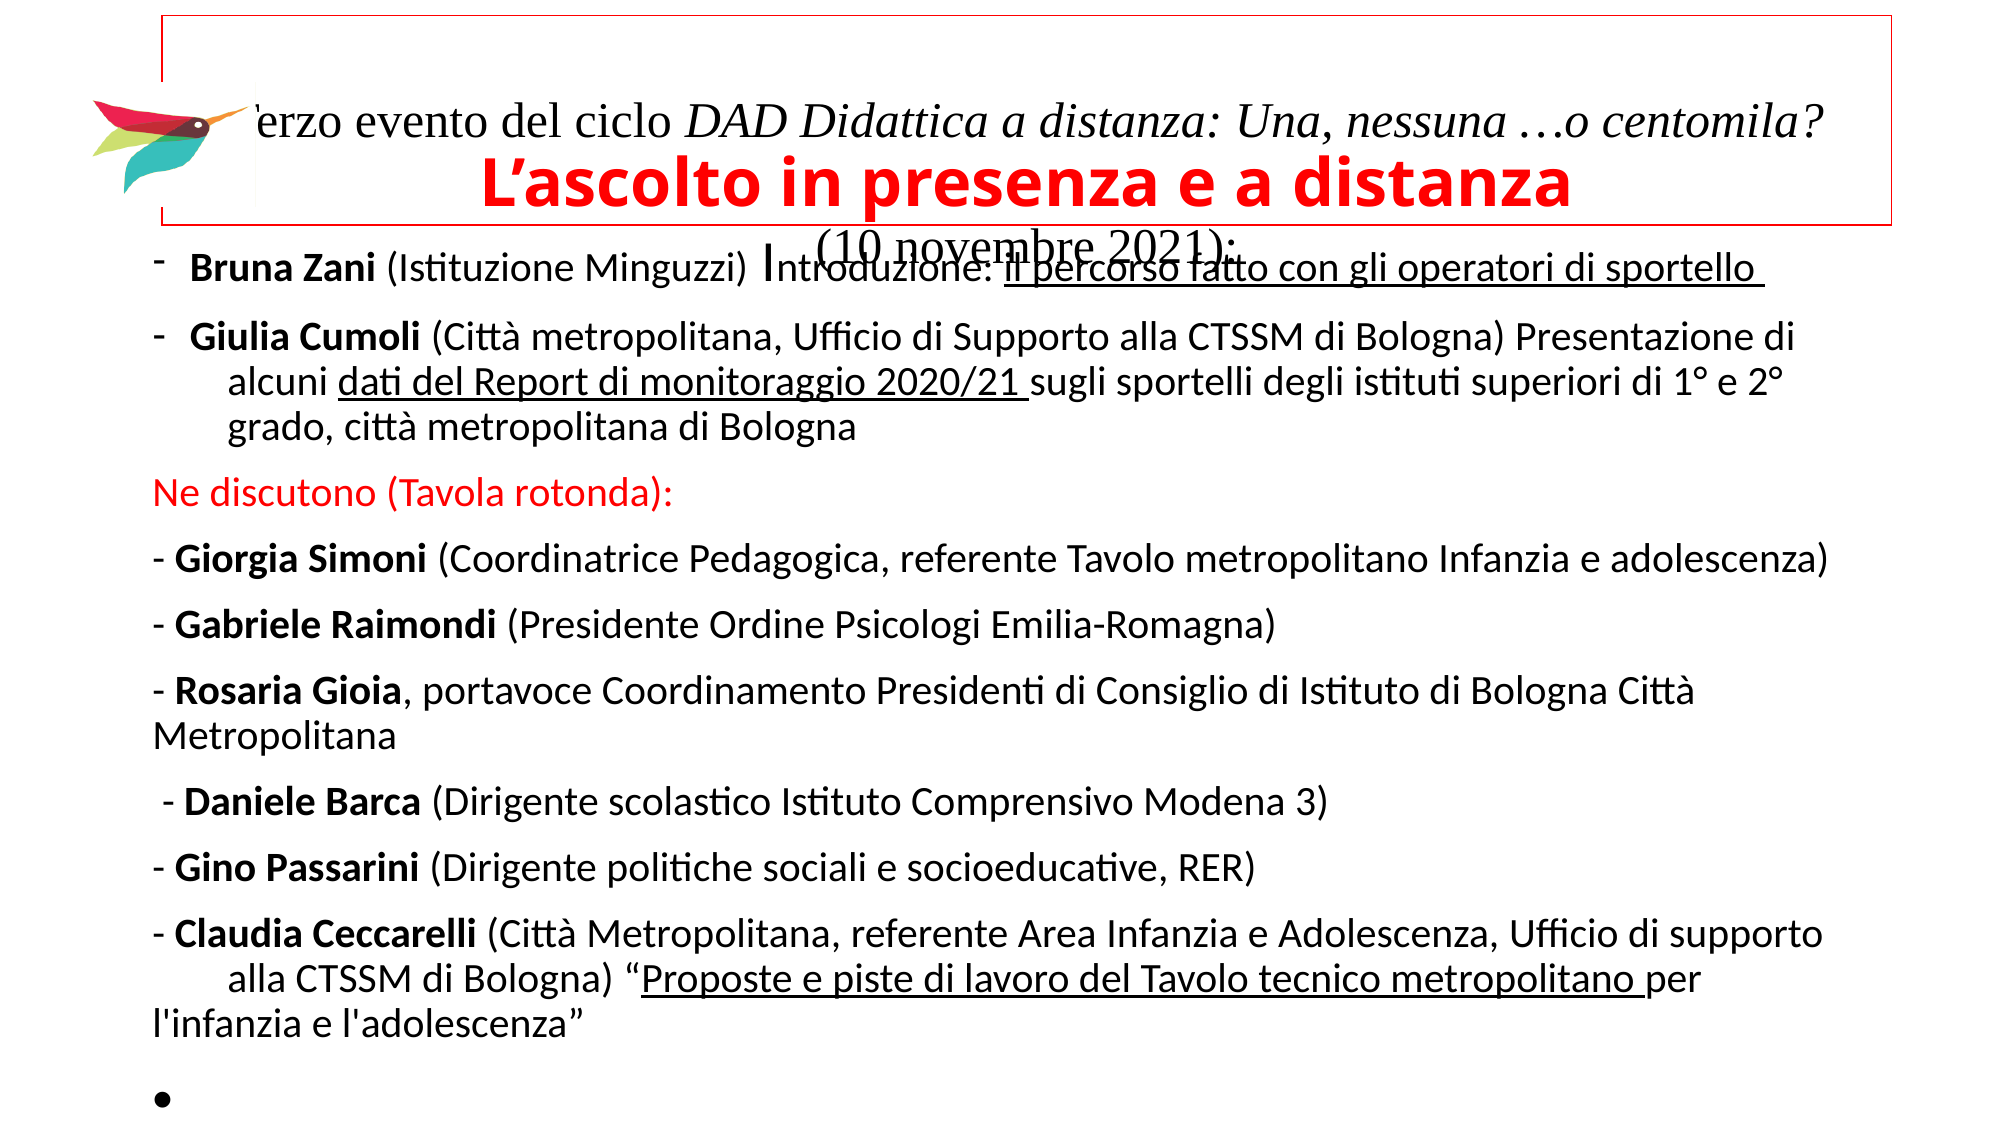

# Terzo evento del ciclo DAD Didattica a distanza: Una, nessuna …o centomila? L’ascolto in presenza e a distanza (10 novembre 2021):
Bruna Zani (Istituzione Minguzzi) Introduzione: il percorso fatto con gli operatori di sportello
Giulia Cumoli (Città metropolitana, Ufficio di Supporto alla CTSSM di Bologna) Presentazione di alcuni dati del Report di monitoraggio 2020/21 sugli sportelli degli istituti superiori di 1° e 2° grado, città metropolitana di Bologna
Ne discutono (Tavola rotonda):
- Giorgia Simoni (Coordinatrice Pedagogica, referente Tavolo metropolitano Infanzia e adolescenza)
- Gabriele Raimondi (Presidente Ordine Psicologi Emilia-Romagna)
- Rosaria Gioia, portavoce Coordinamento Presidenti di Consiglio di Istituto di Bologna Città 	Metropolitana
 - Daniele Barca (Dirigente scolastico Istituto Comprensivo Modena 3)
- Gino Passarini (Dirigente politiche sociali e socioeducative, RER)
- Claudia Ceccarelli (Città Metropolitana, referente Area Infanzia e Adolescenza, Ufficio di supporto 	alla CTSSM di Bologna) “Proposte e piste di lavoro del Tavolo tecnico metropolitano per 	l'infanzia e l'adolescenza”